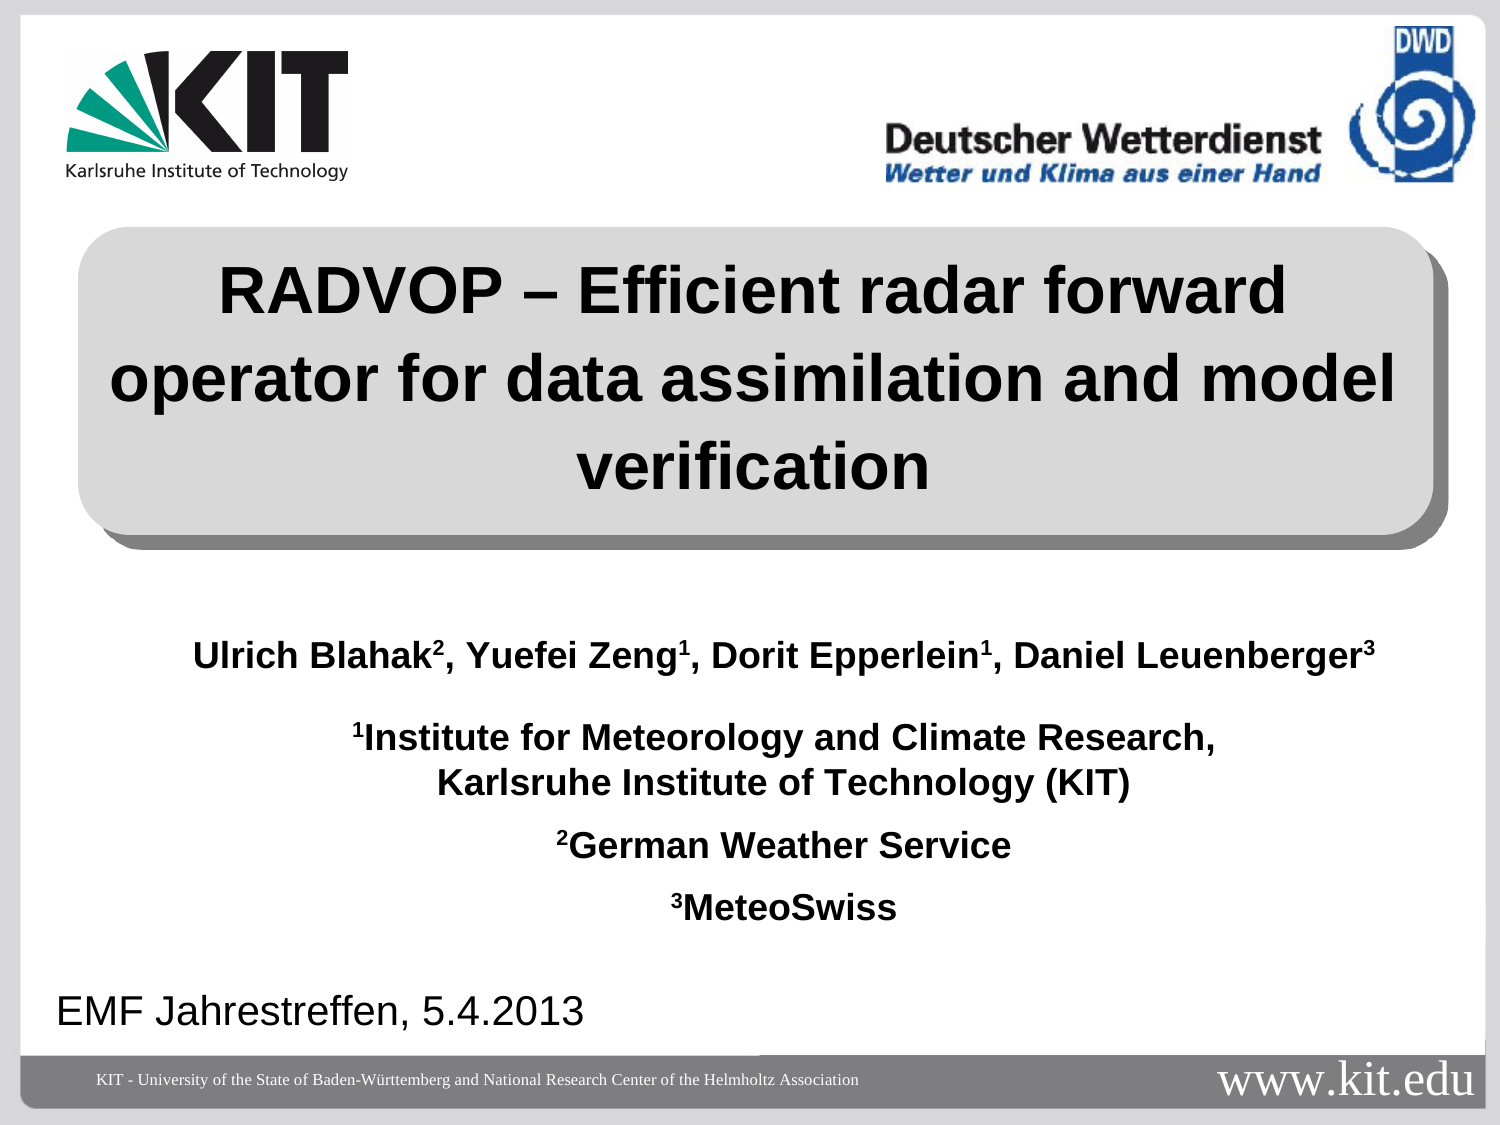

RADVOP – Efficient radar forward operator for data assimilation and model verification
Ulrich Blahak2, Yuefei Zeng1, Dorit Epperlein1, Daniel Leuenberger3
1Institute for Meteorology and Climate Research,
Karlsruhe Institute of Technology (KIT)
2German Weather Service
3MeteoSwiss
EMF Jahrestreffen, 5.4.2013
KIT - University of the State of Baden-Württemberg and National Research Center of the Helmholtz Association